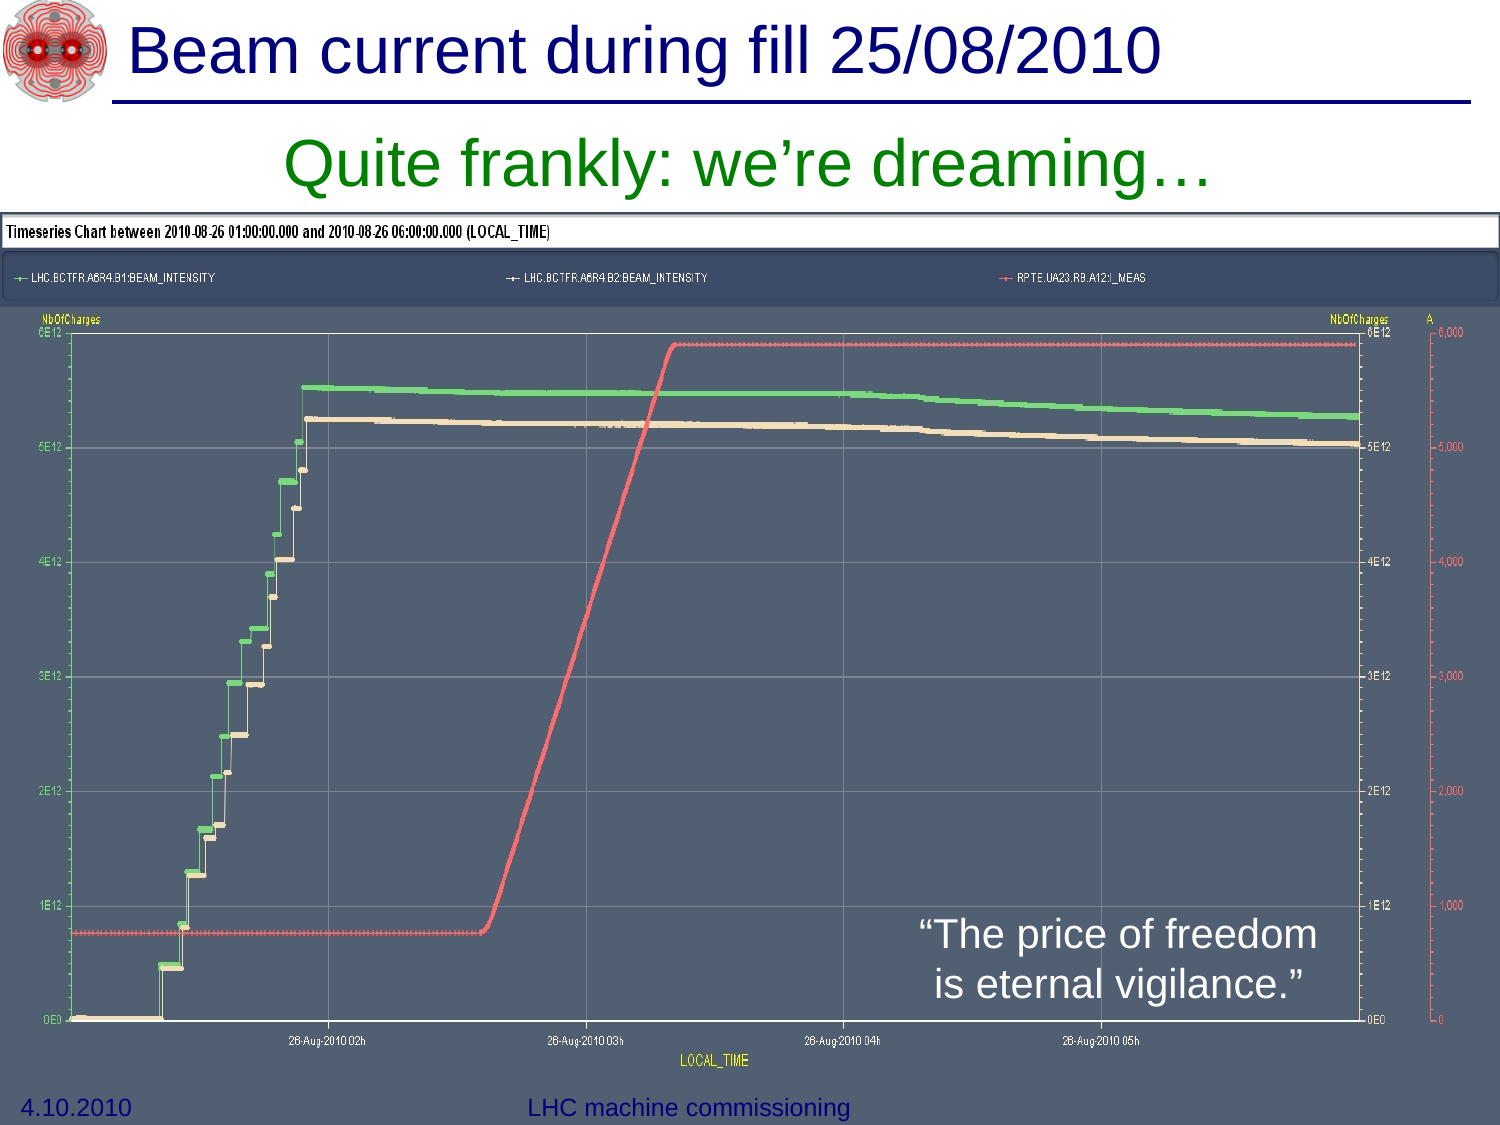

# Beam current during fill 25/08/2010
Quite frankly: we’re dreaming…
“The price of freedom is eternal vigilance.”
4.10.2010
LHC machine commissioning